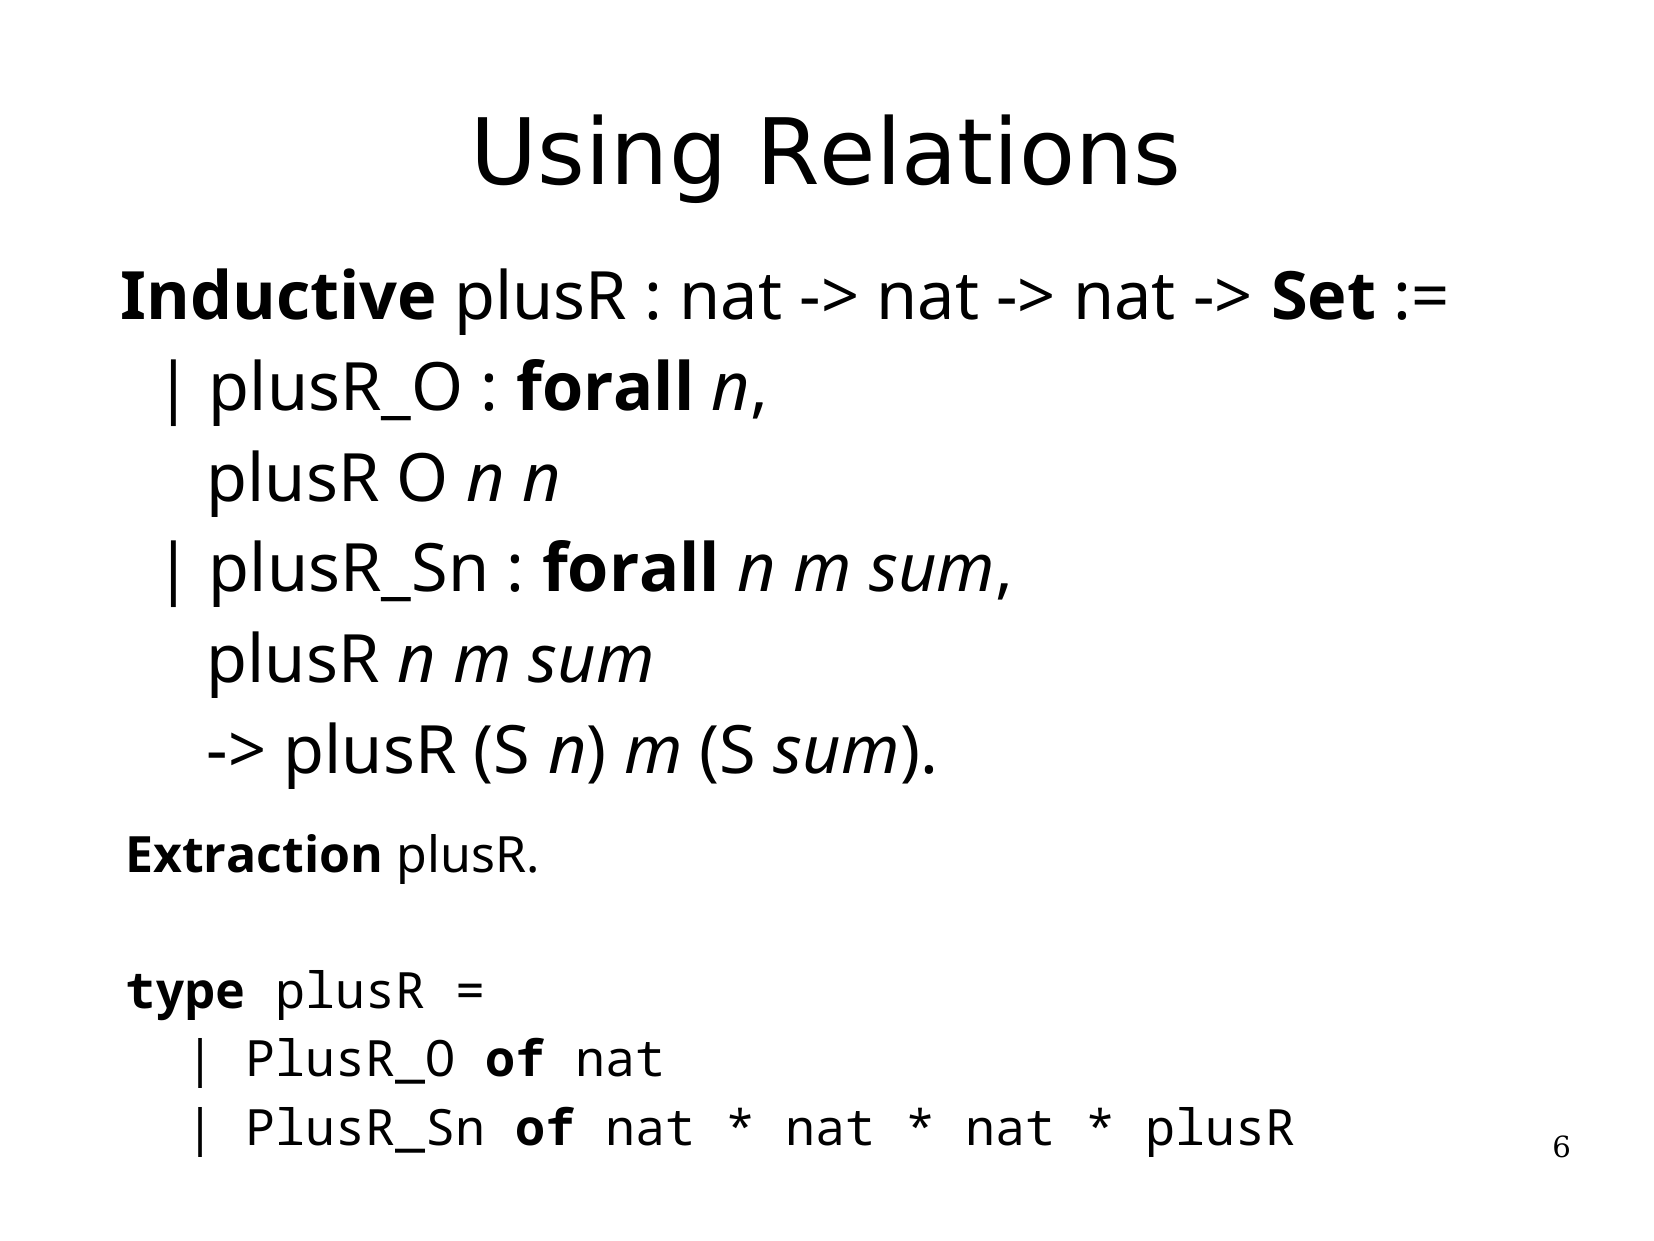

# Using Relations
Inductive plusR : nat -> nat -> nat -> Set :=
 | plusR_O : forall n,
 plusR O n n
 | plusR_Sn : forall n m sum,
 plusR n m sum
 -> plusR (S n) m (S sum).
Extraction plusR.
type plusR =
 | PlusR_O of nat
 | PlusR_Sn of nat * nat * nat * plusR
6